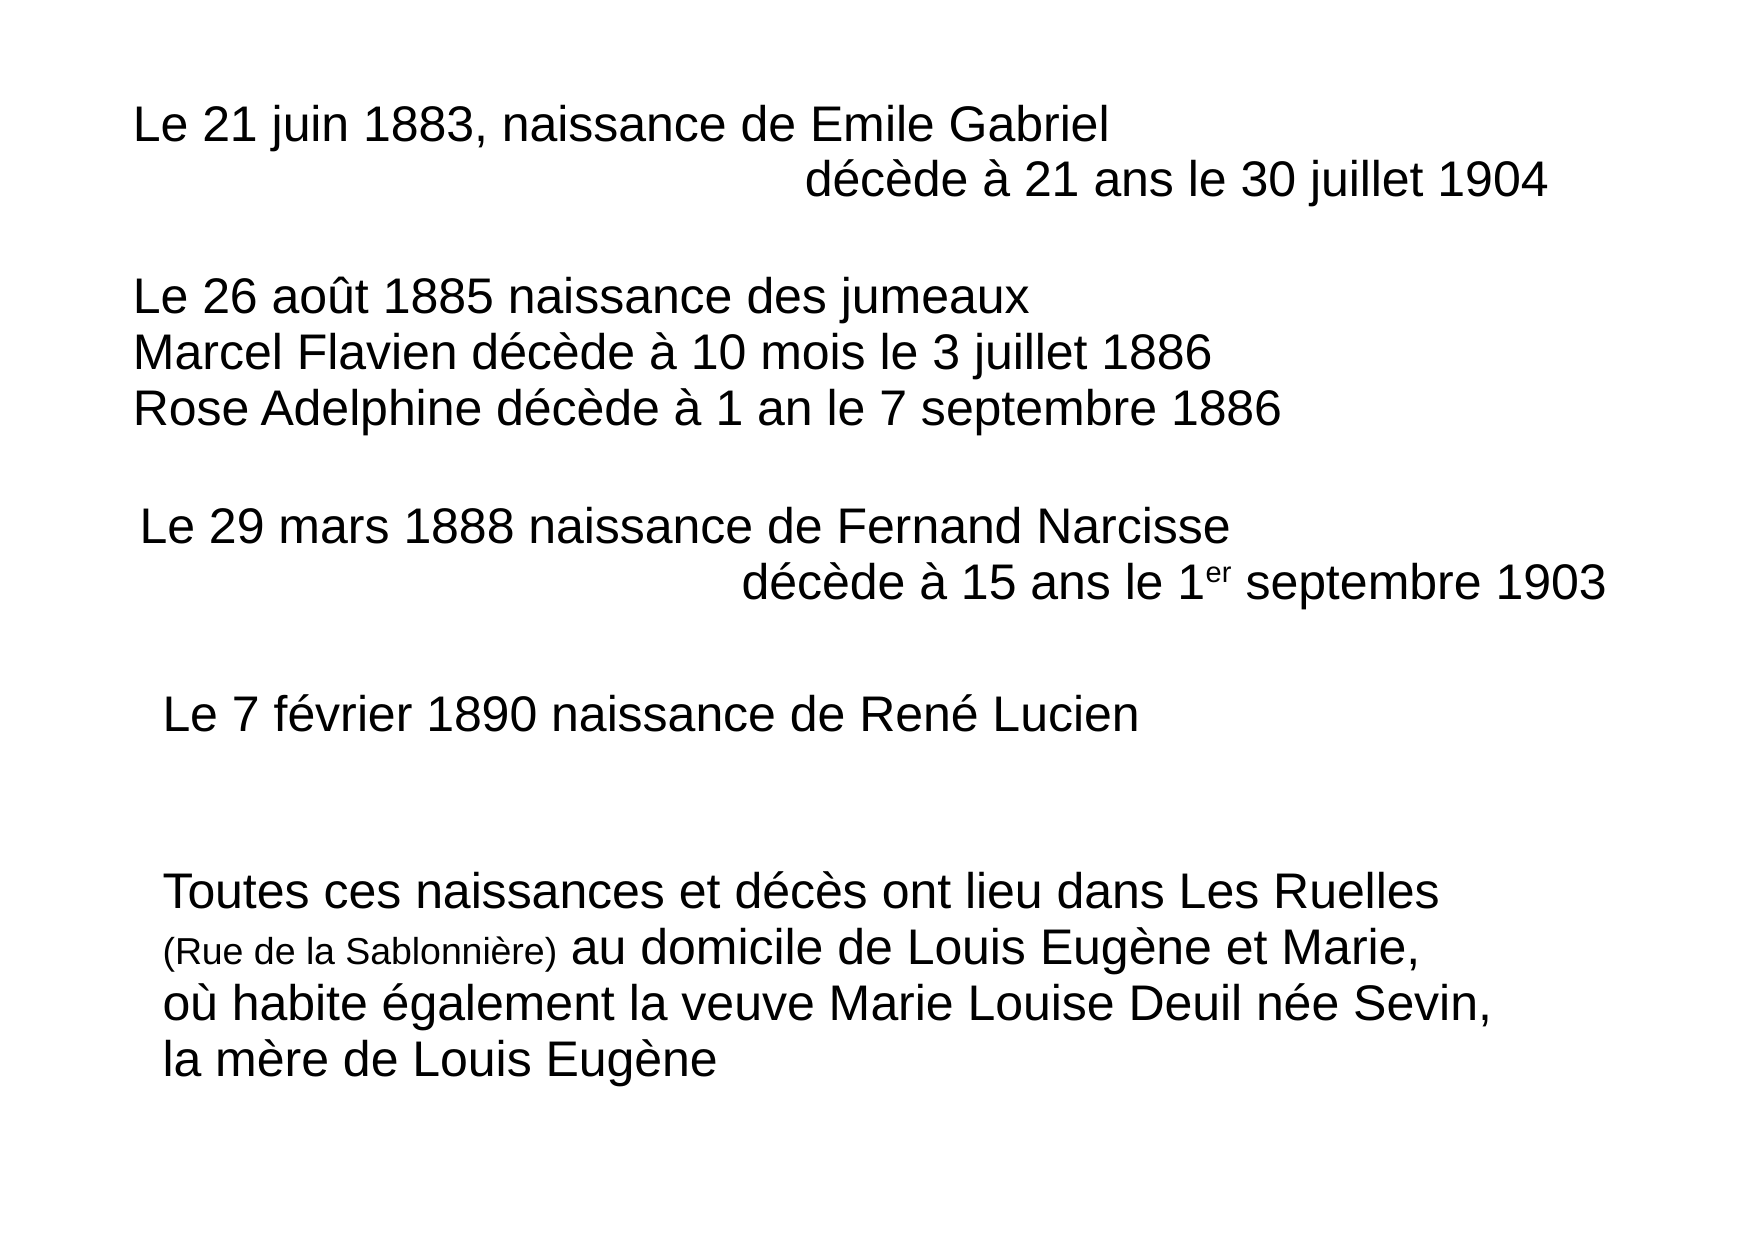

Le 21 juin 1883, naissance de Emile Gabriel
 décède à 21 ans le 30 juillet 1904
Le 26 août 1885 naissance des jumeaux
Marcel Flavien décède à 10 mois le 3 juillet 1886
Rose Adelphine décède à 1 an le 7 septembre 1886
Le 29 mars 1888 naissance de Fernand Narcisse
 décède à 15 ans le 1er septembre 1903
Le 7 février 1890 naissance de René Lucien
Toutes ces naissances et décès ont lieu dans Les Ruelles
(Rue de la Sablonnière) au domicile de Louis Eugène et Marie,
où habite également la veuve Marie Louise Deuil née Sevin,
la mère de Louis Eugène